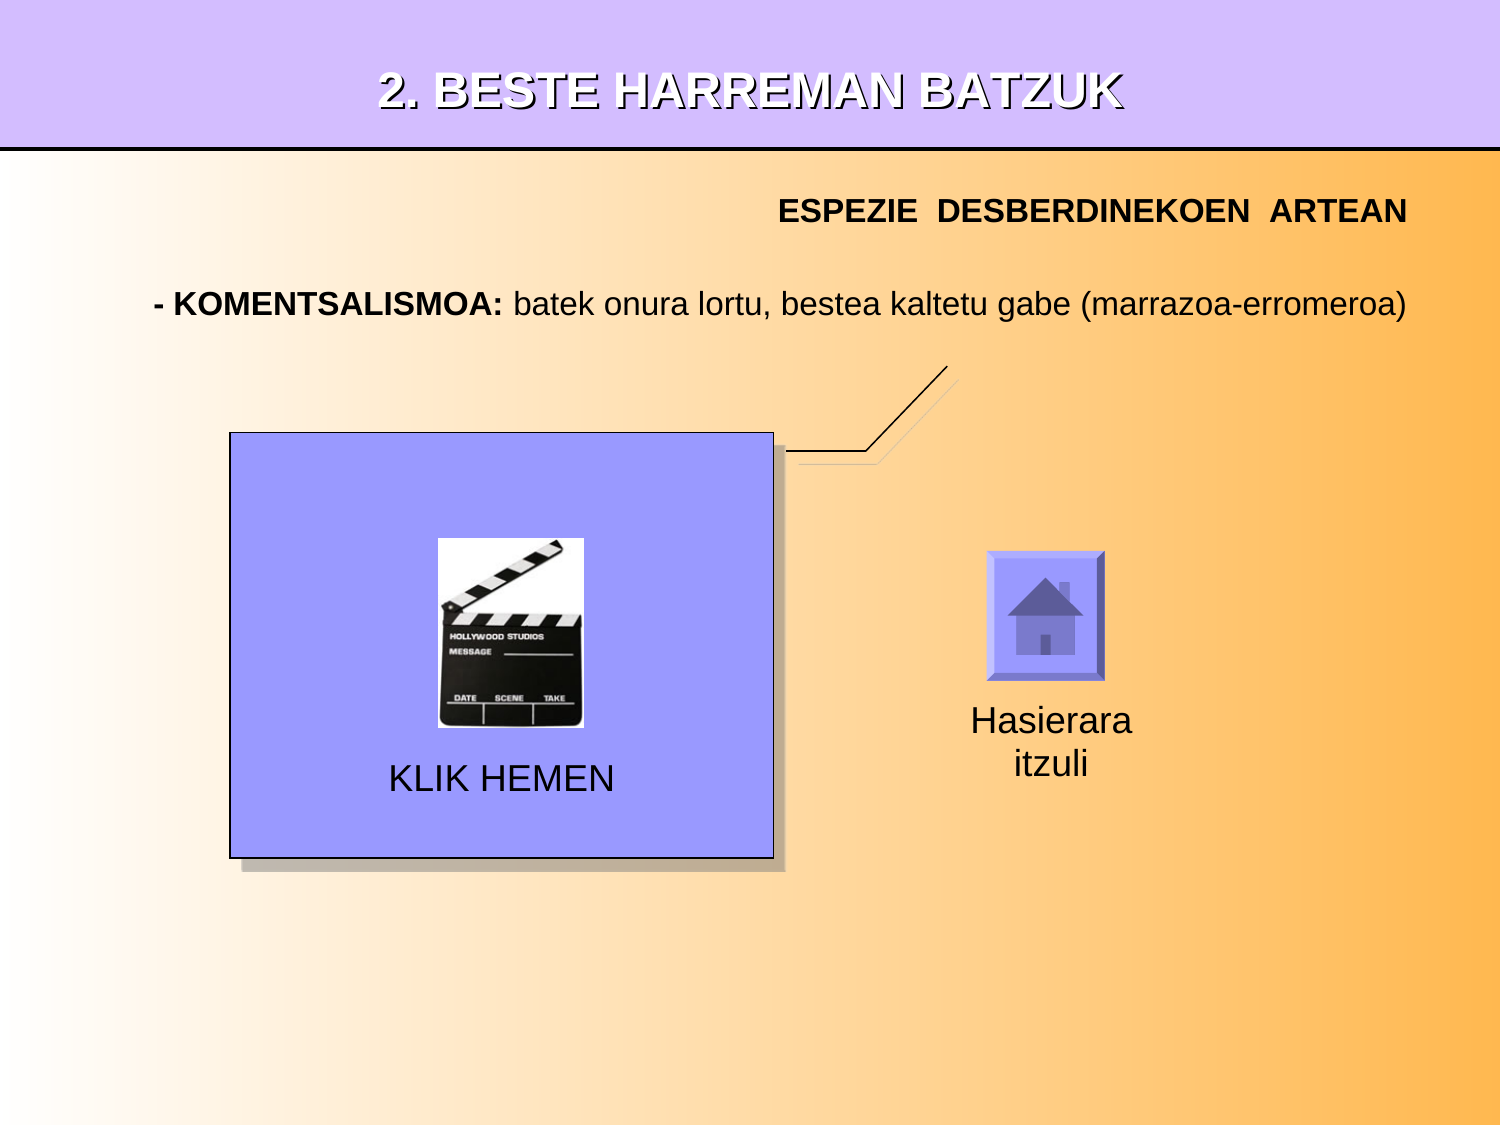

2. BESTE HARREMAN BATZUK
ESPEZIE DESBERDINEKOEN ARTEAN
- KOMENTSALISMOA: batek onura lortu, bestea kaltetu gabe (marrazoa-erromeroa)
KLIK HEMEN
Hasierara
itzuli